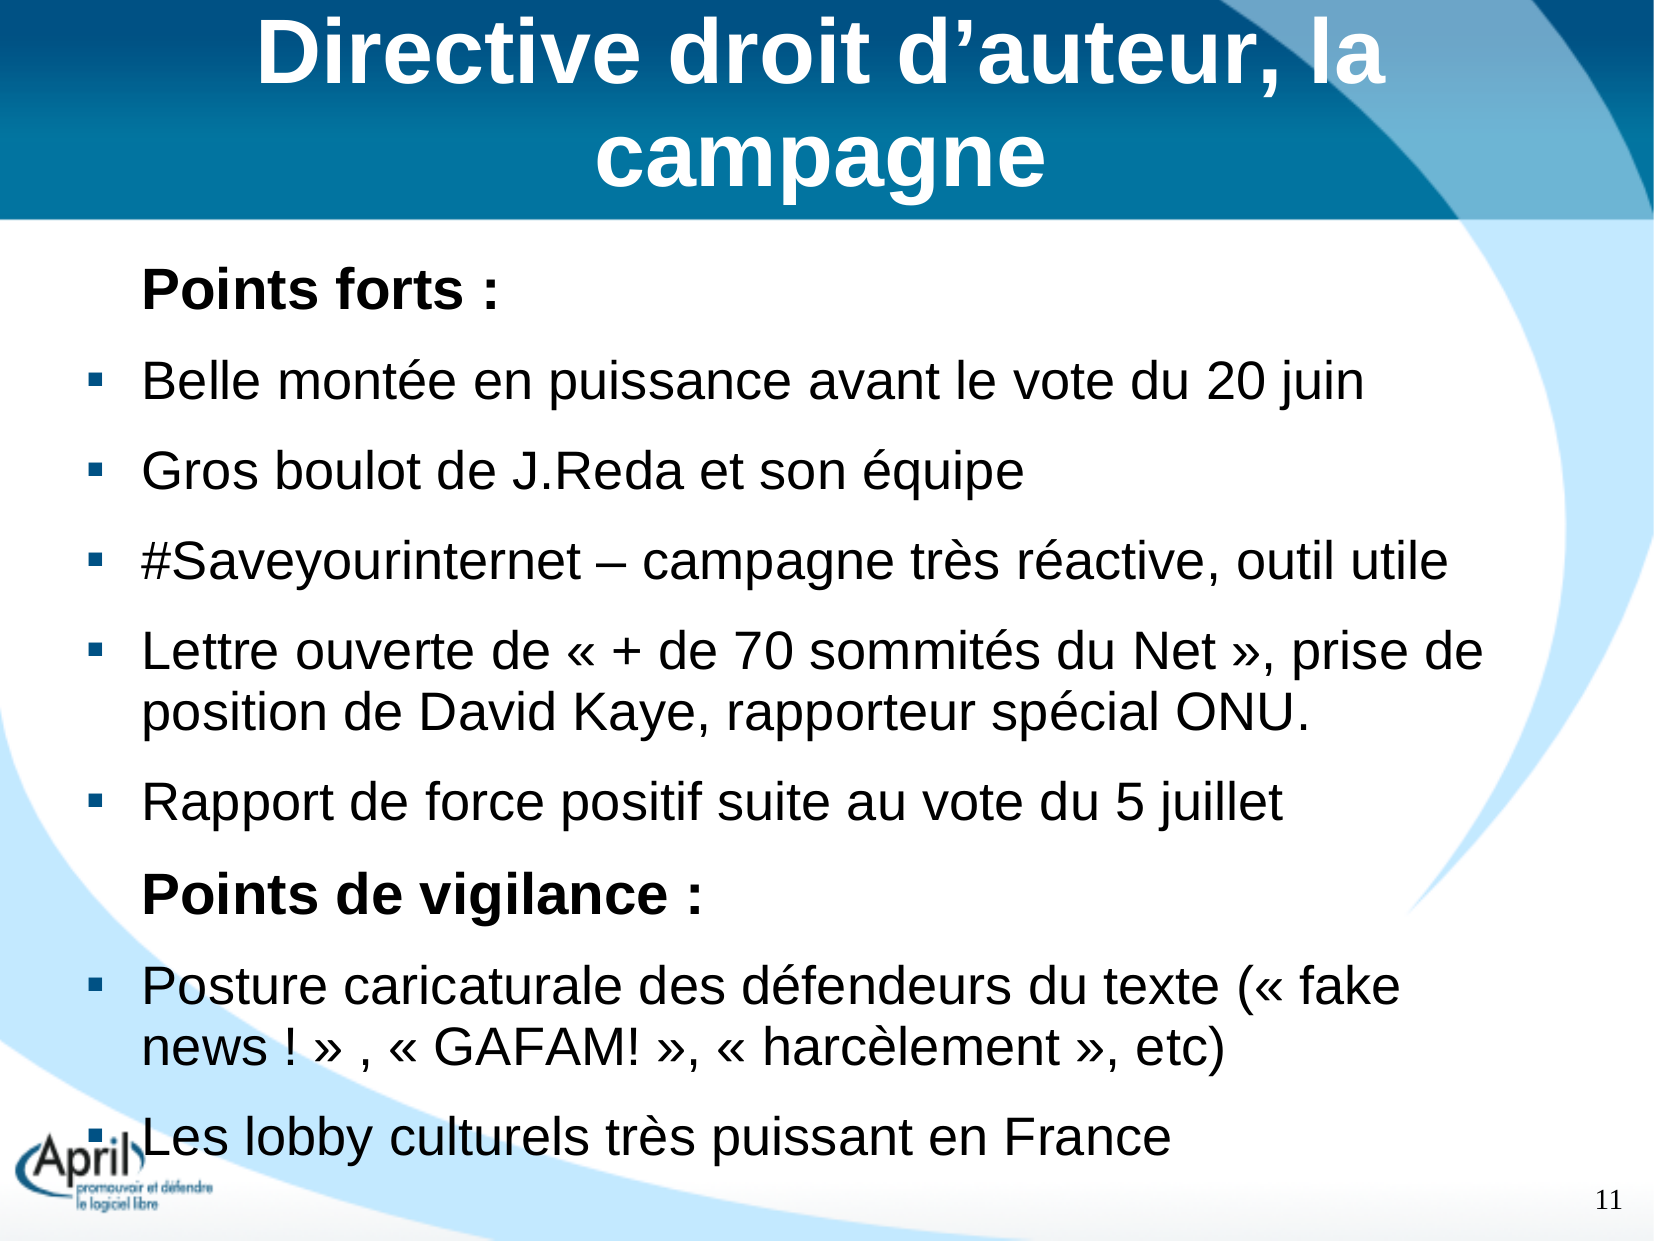

# Directive droit d’auteur, la campagne
Points forts :
Belle montée en puissance avant le vote du 20 juin
Gros boulot de J.Reda et son équipe
#Saveyourinternet – campagne très réactive, outil utile
Lettre ouverte de « + de 70 sommités du Net », prise de position de David Kaye, rapporteur spécial ONU.
Rapport de force positif suite au vote du 5 juillet
Points de vigilance :
Posture caricaturale des défendeurs du texte (« fake news ! » , « GAFAM! », « harcèlement », etc)
Les lobby culturels très puissant en France
11